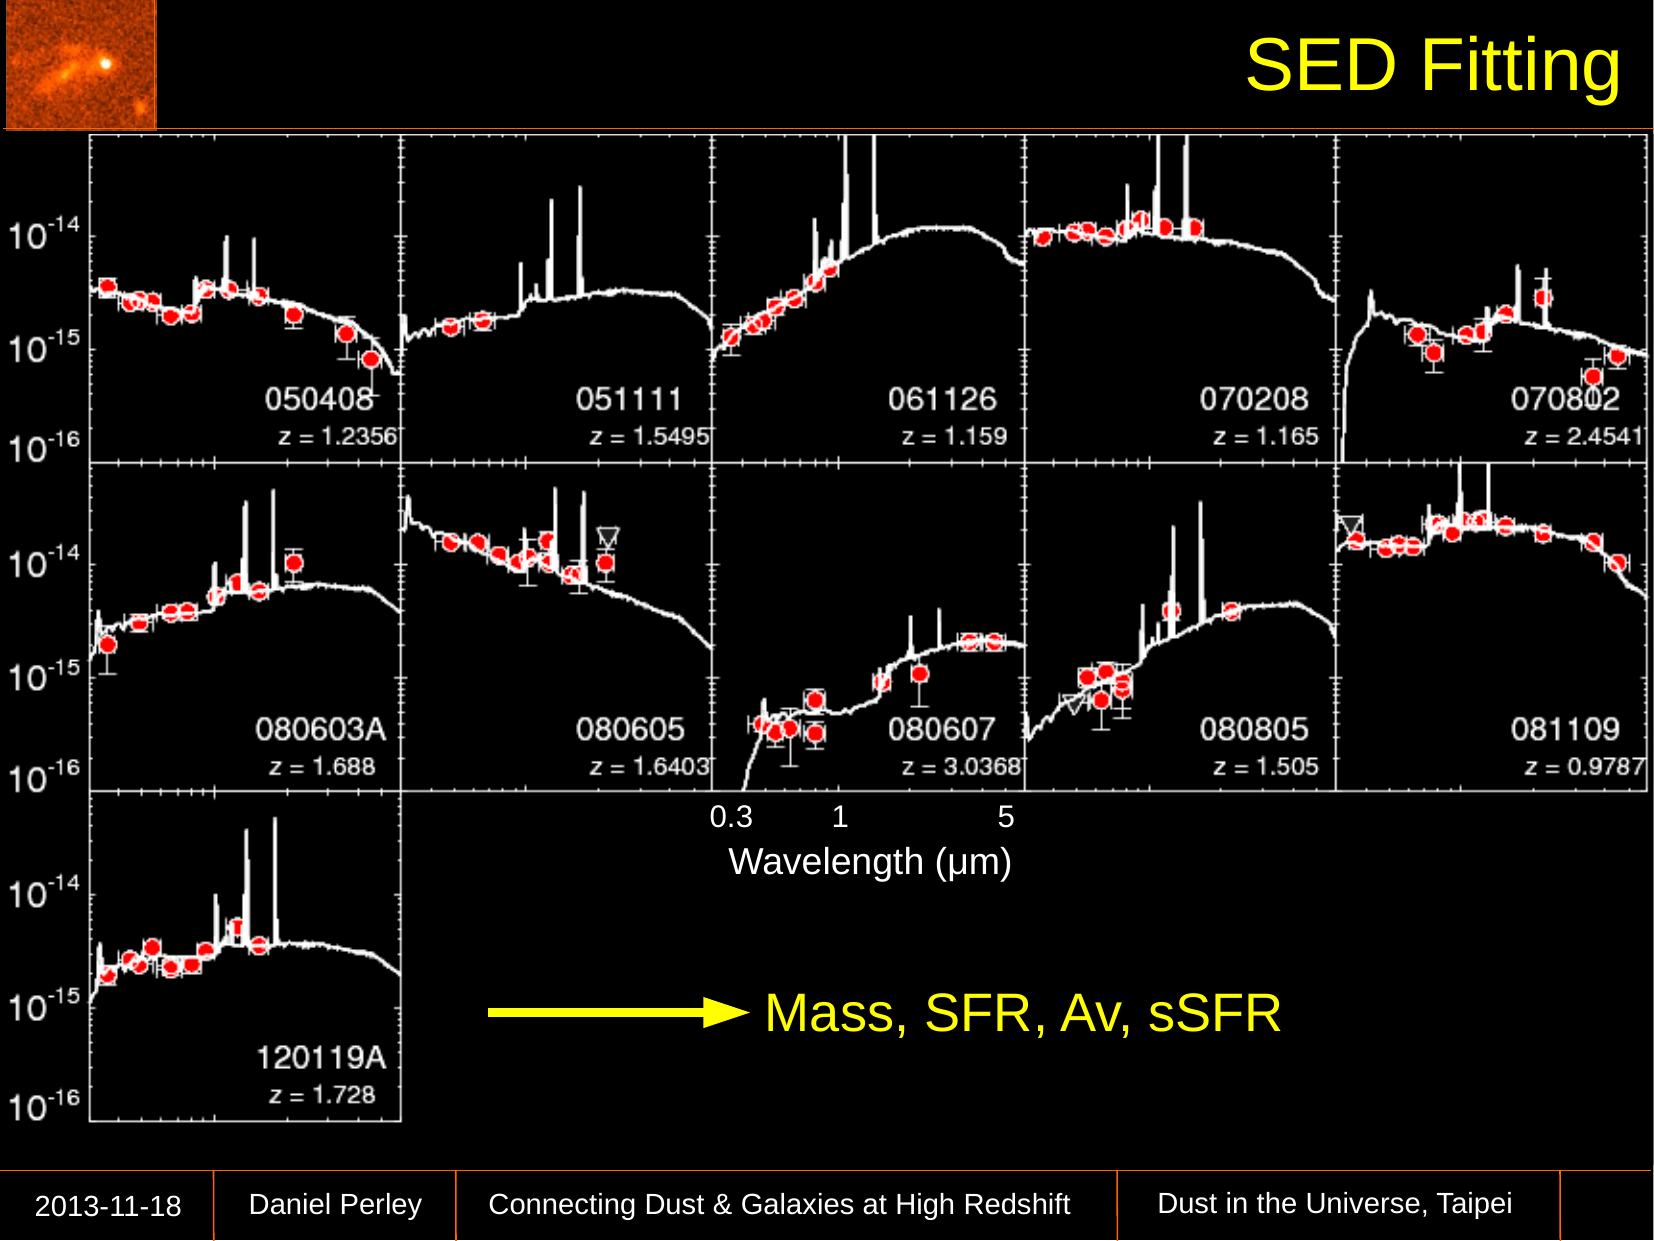

# SED Fitting
0.3 1 5
Wavelength (μm)
Mass, SFR, Av, sSFR
2013-11-18